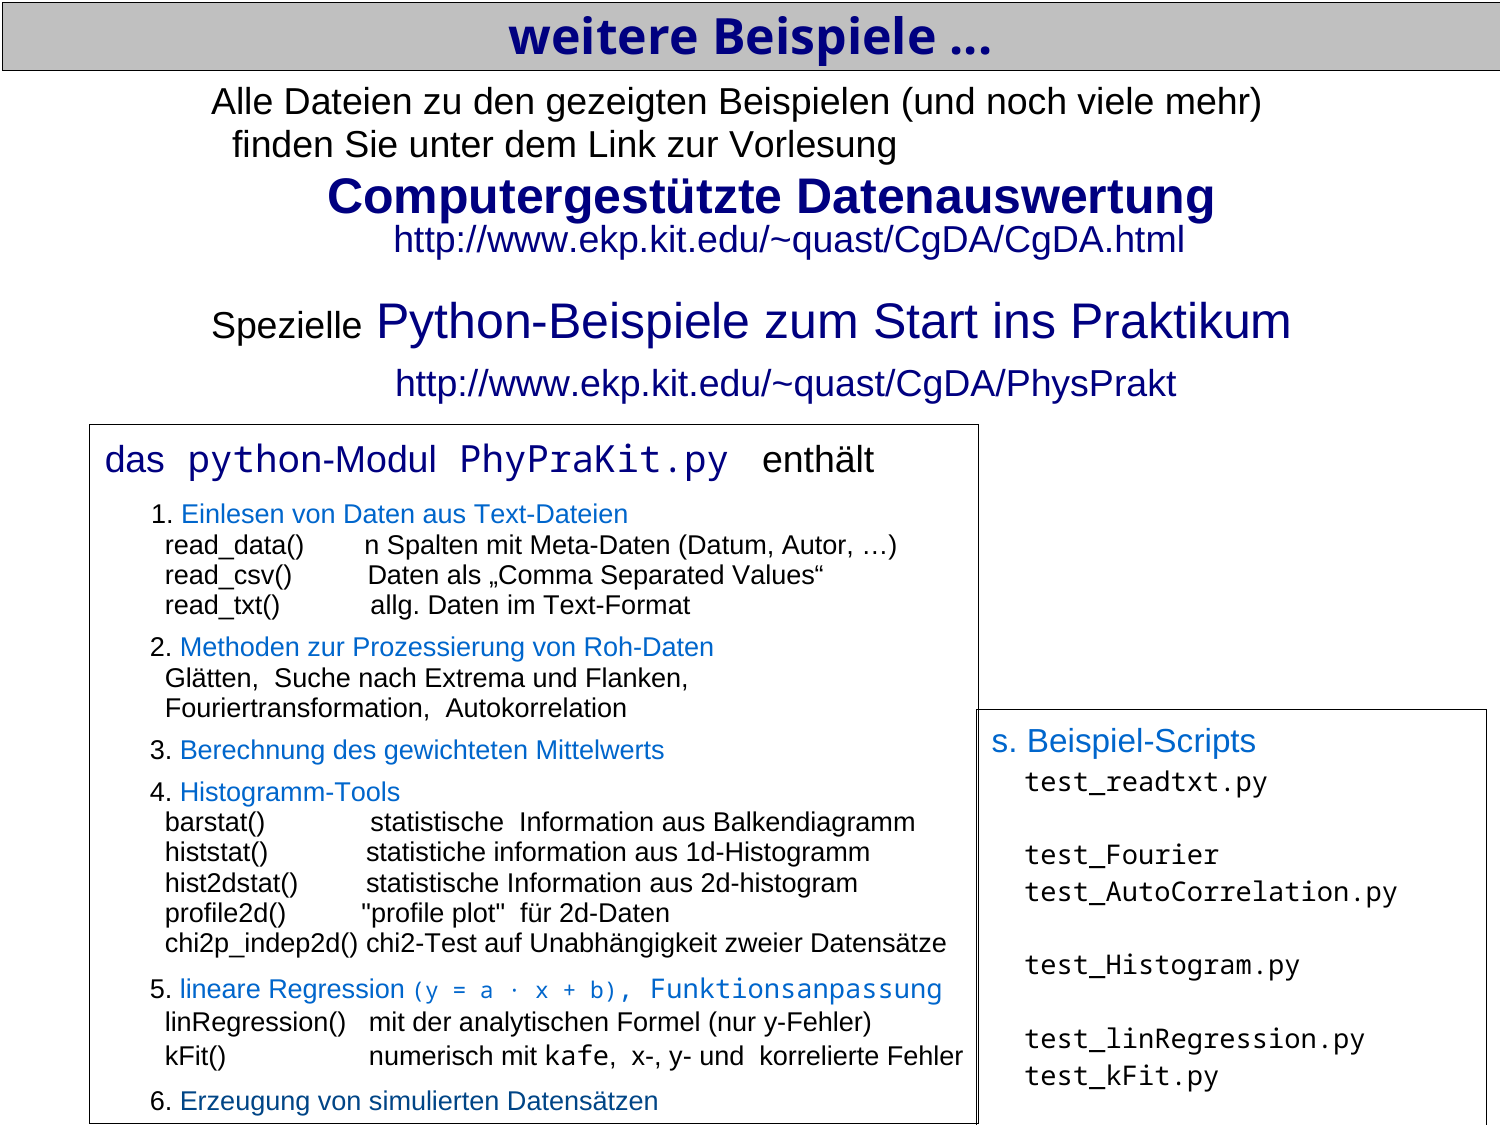

# weitere Beispiele ...
Alle Dateien zu den gezeigten Beispielen (und noch viele mehr)
 finden Sie unter dem Link zur Vorlesung
 Computergestützte Datenauswertung
http://www.ekp.kit.edu/~quast/CgDA/CgDA.html
Spezielle Python-Beispiele zum Start ins Praktikum
http://www.ekp.kit.edu/~quast/CgDA/PhysPrakt
das python-Modul PhyPraKit.py enthält
 1. Einlesen von Daten aus Text-Dateien
 read_data() n Spalten mit Meta-Daten (Datum, Autor, …)
 read_csv() Daten als „Comma Separated Values“
 read_txt() allg. Daten im Text-Format
 2. Methoden zur Prozessierung von Roh-Daten
 Glätten, Suche nach Extrema und Flanken,
 Fouriertransformation, Autokorrelation
 3. Berechnung des gewichteten Mittelwerts
 4. Histogramm-Tools
 barstat() statistische Information aus Balkendiagramm
 histstat() statistiche information aus 1d-Histogramm
 hist2dstat() statistische Information aus 2d-histogram
 profile2d() "profile plot" für 2d-Daten
 chi2p_indep2d() chi2-Test auf Unabhängigkeit zweier Datensätze
 5. lineare Regression (y = a · x + b), Funktionsanpassung
 linRegression() mit der analytischen Formel (nur y-Fehler)
 kFit() numerisch mit kafe, x-, y- und korrelierte Fehler
 6. Erzeugung von simulierten Datensätzen
s. Beispiel-Scripts
 test_readtxt.py
 test_Fourier
 test_AutoCorrelation.py
 test_Histogram.py
 test_linRegression.py
 test_kFit.py
 test_generateData.py